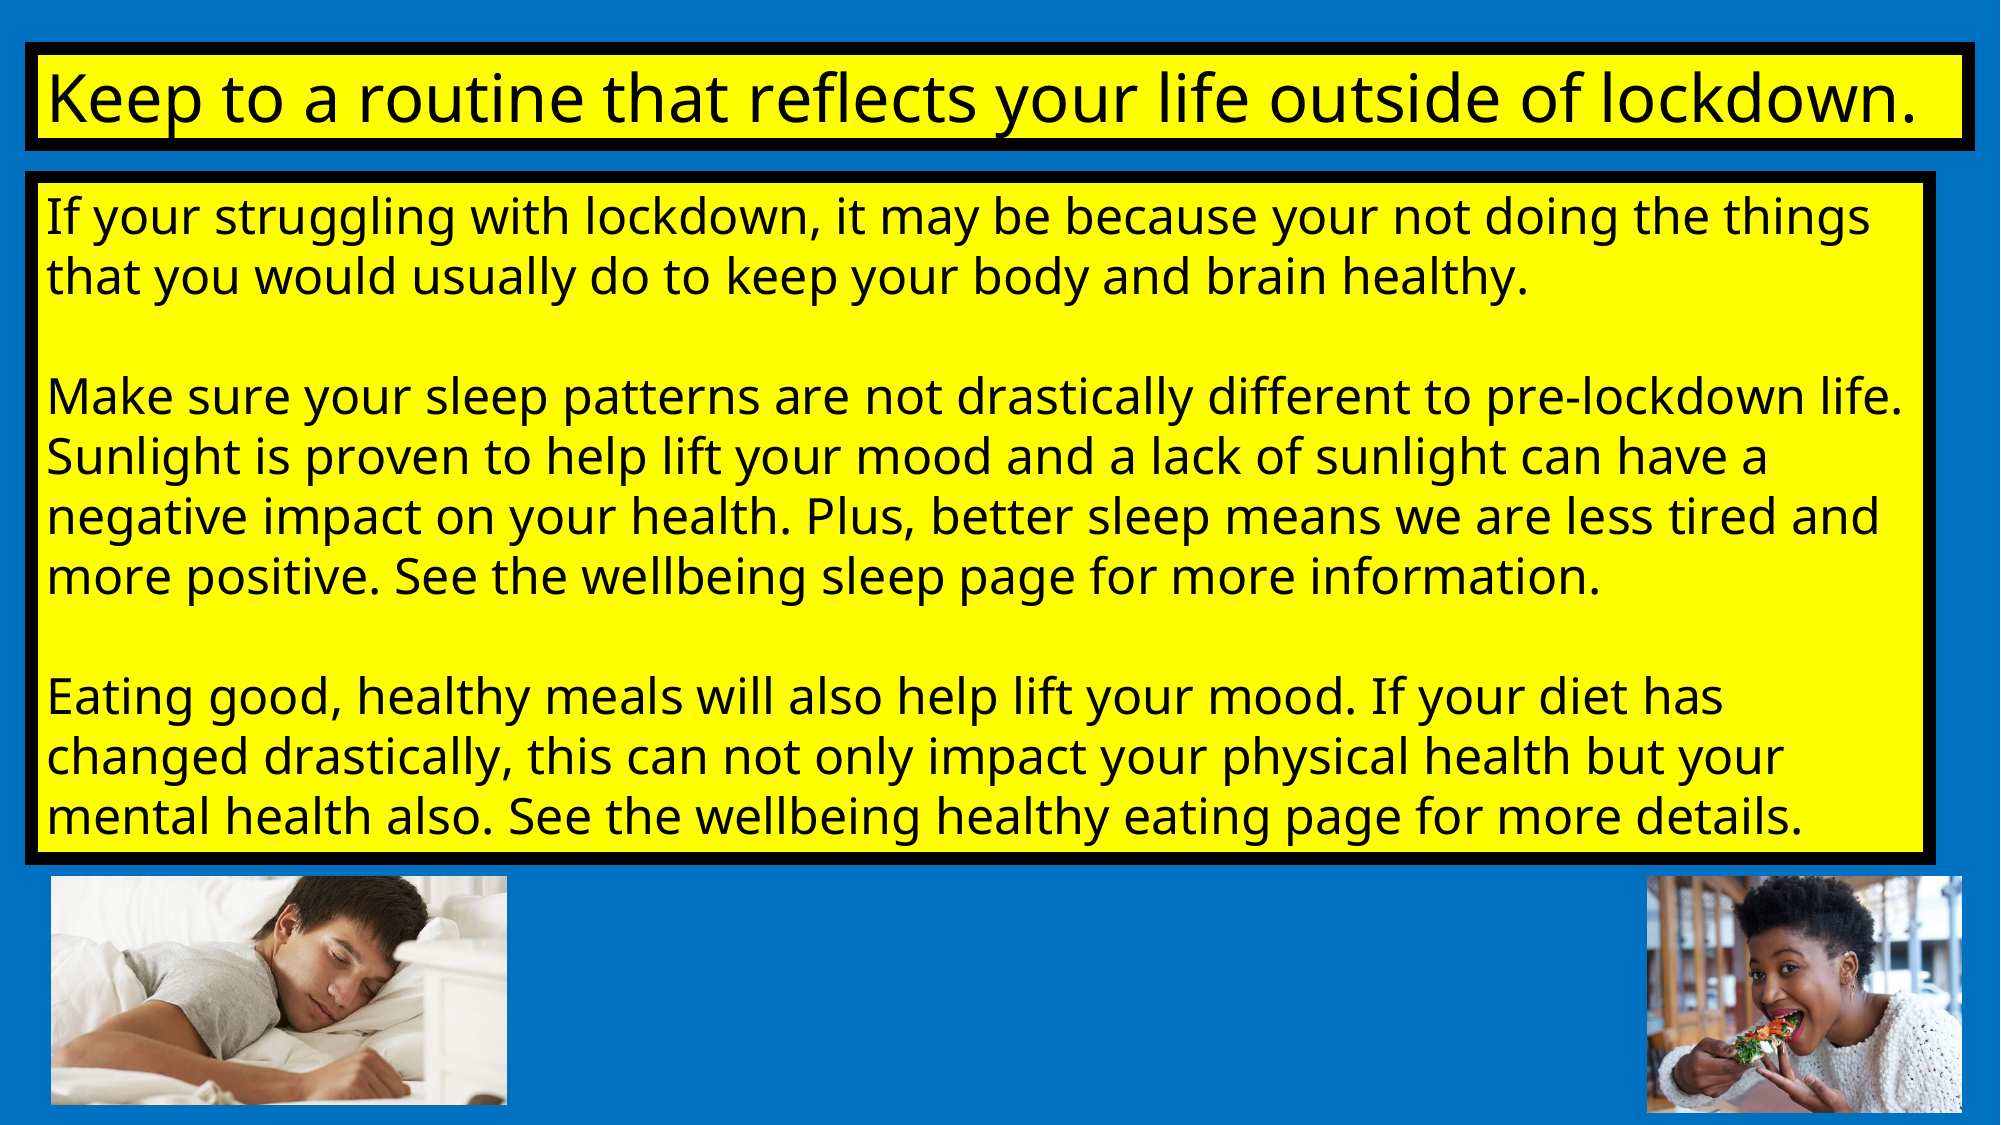

Keep to a routine that reflects your life outside of lockdown.
If your struggling with lockdown, it may be because your not doing the things that you would usually do to keep your body and brain healthy.
Make sure your sleep patterns are not drastically different to pre-lockdown life. Sunlight is proven to help lift your mood and a lack of sunlight can have a negative impact on your health. Plus, better sleep means we are less tired and more positive. See the wellbeing sleep page for more information.
Eating good, healthy meals will also help lift your mood. If your diet has changed drastically, this can not only impact your physical health but your mental health also. See the wellbeing healthy eating page for more details.